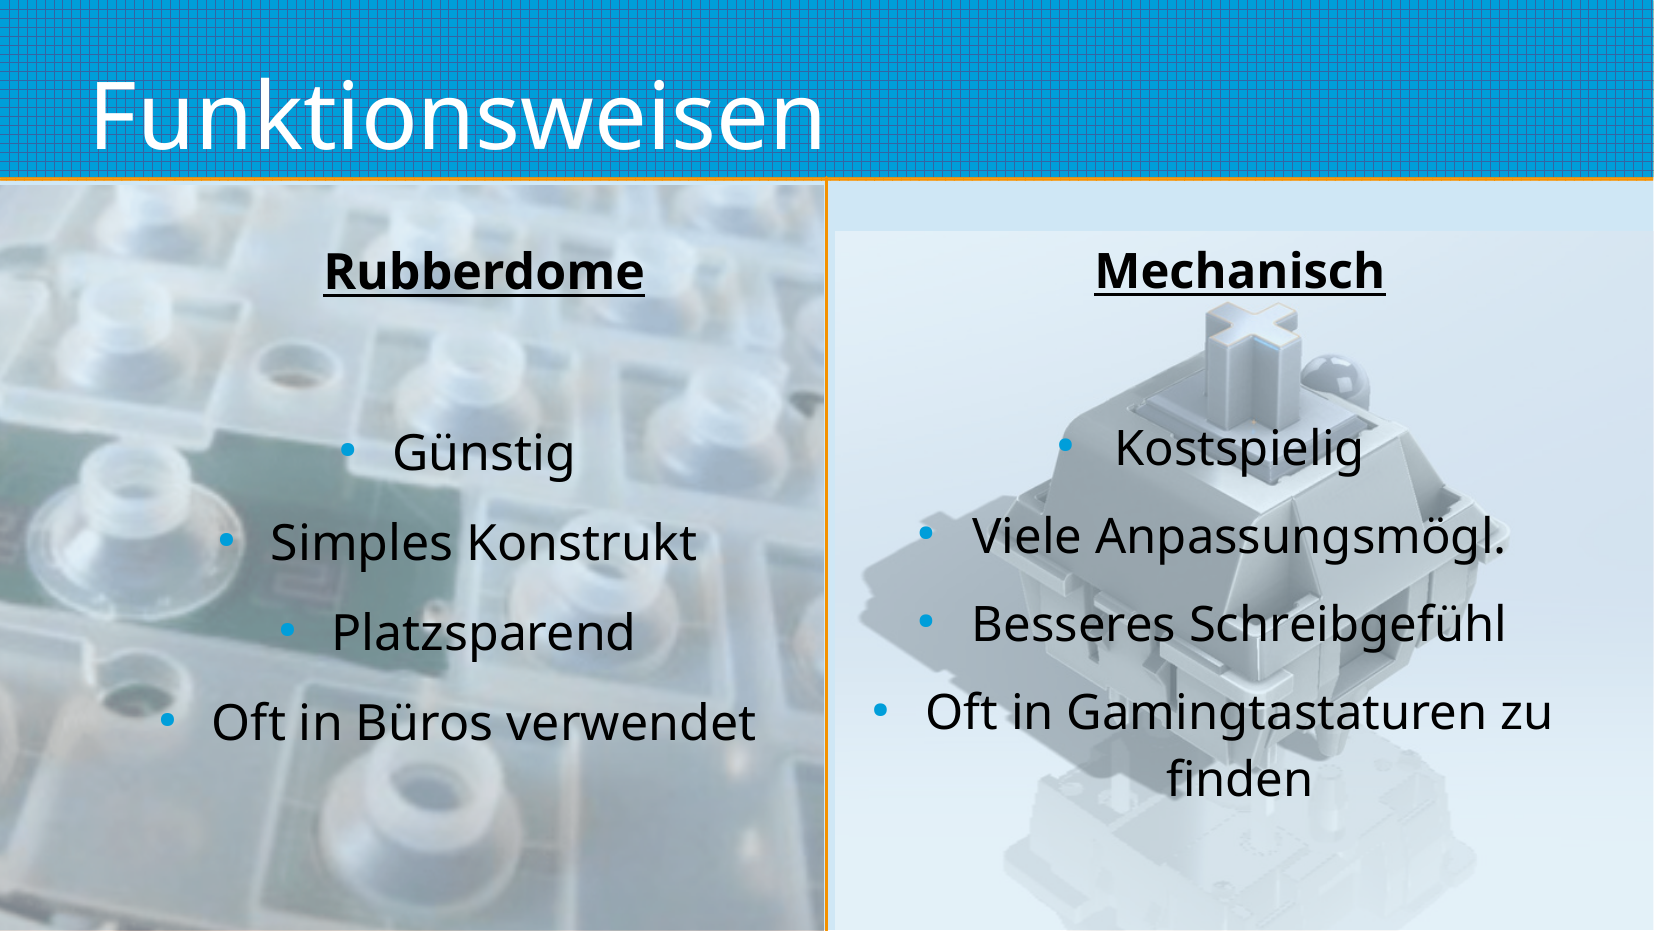

# Funktionsweisen
Rubberdome
Günstig
Simples Konstrukt
Platzsparend
Oft in Büros verwendet
Mechanisch
Kostspielig
Viele Anpassungsmögl.
Besseres Schreibgefühl
Oft in Gamingtastaturen zu finden